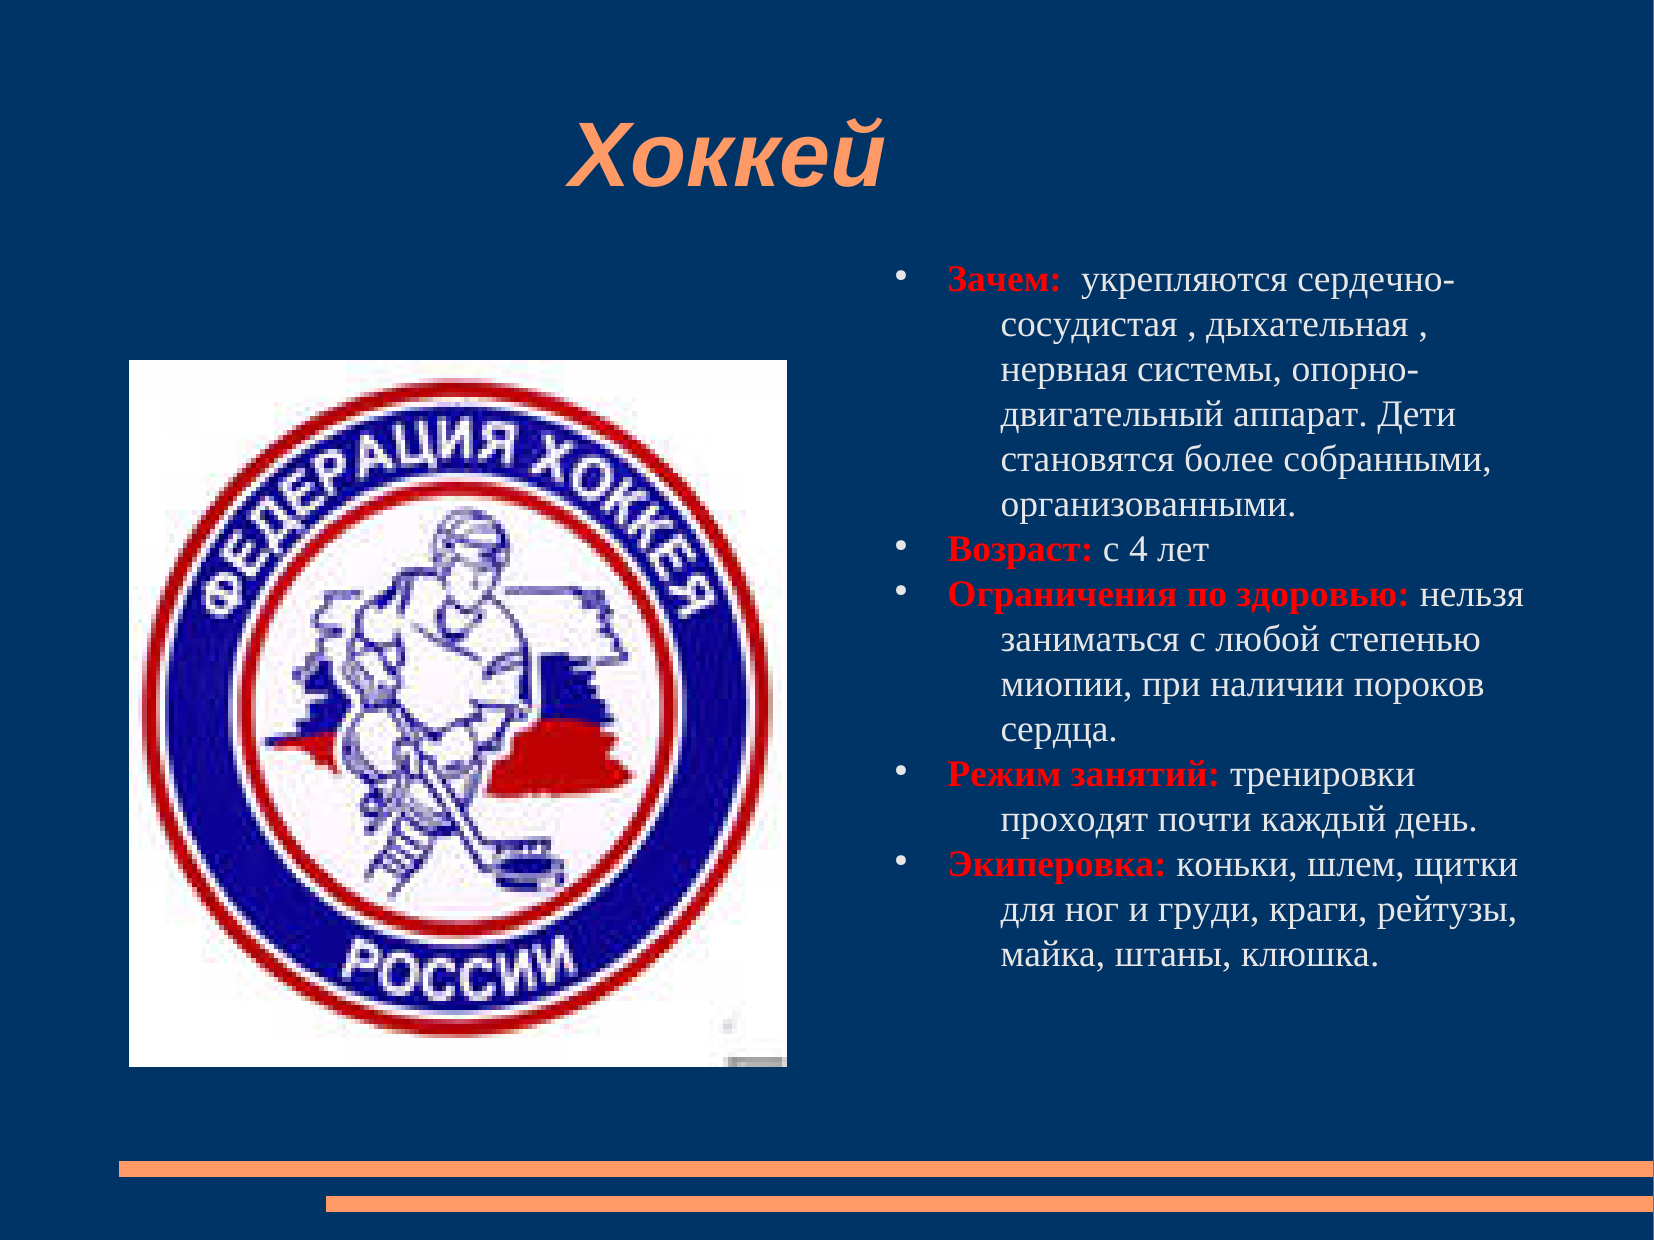

# Хоккей
Зачем: укрепляются сердечно-сосудистая , дыхательная , нервная системы, опорно-двигательный аппарат. Дети становятся более собранными, организованными.
Возраст: с 4 лет
Ограничения по здоровью: нельзя заниматься с любой степенью миопии, при наличии пороков сердца.
Режим занятий: тренировки проходят почти каждый день.
Экиперовка: коньки, шлем, щитки для ног и груди, краги, рейтузы, майка, штаны, клюшка.